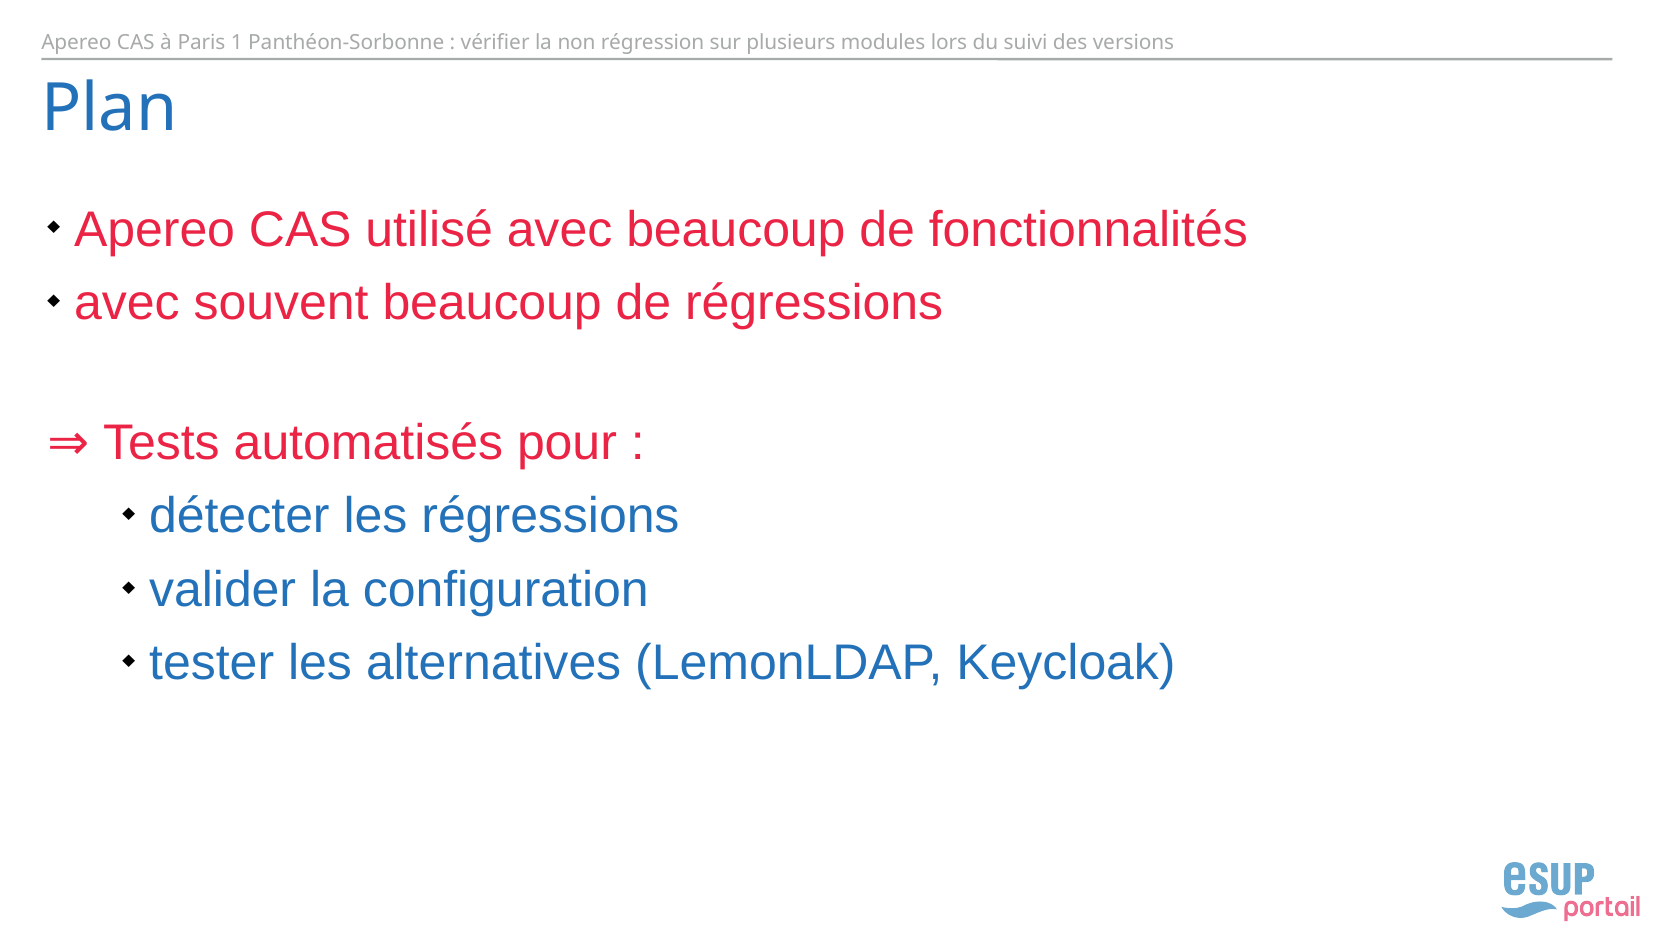

Apereo CAS à Paris 1 Panthéon-Sorbonne : vérifier la non régression sur plusieurs modules lors du suivi des versions
Plan
 Apereo CAS utilisé avec beaucoup de fonctionnalités
 avec souvent beaucoup de régressions
⇒ Tests automatisés pour :
 détecter les régressions
 valider la configuration
 tester les alternatives (LemonLDAP, Keycloak)